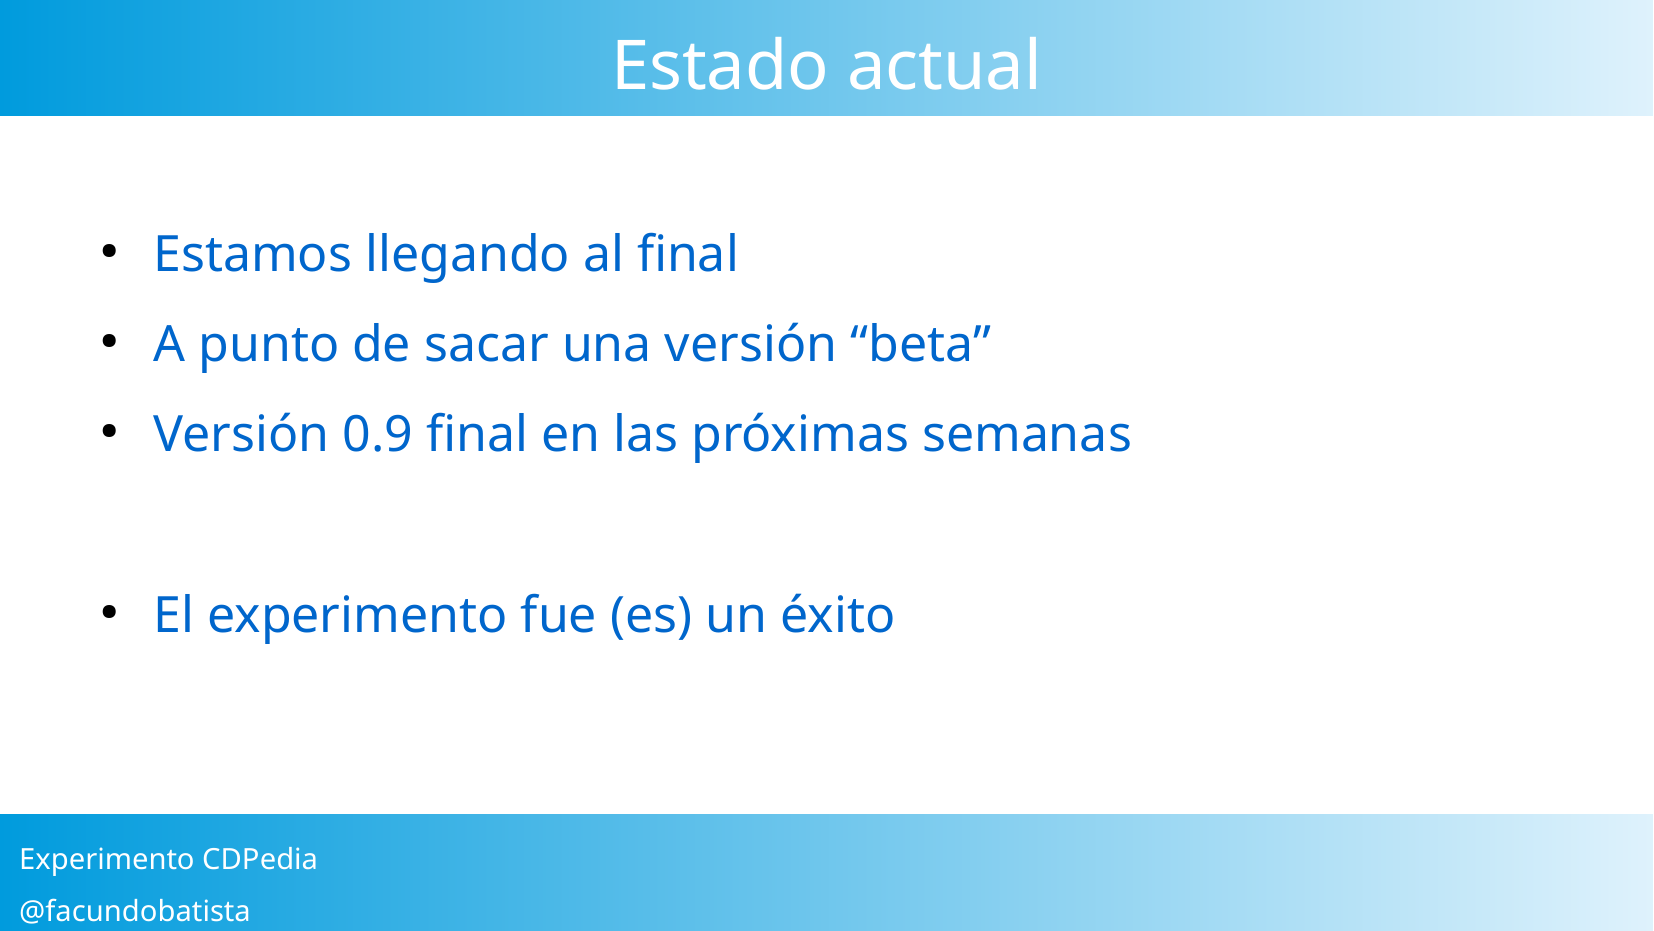

# Estado actual
Estamos llegando al final
A punto de sacar una versión “beta”
Versión 0.9 final en las próximas semanas
El experimento fue (es) un éxito